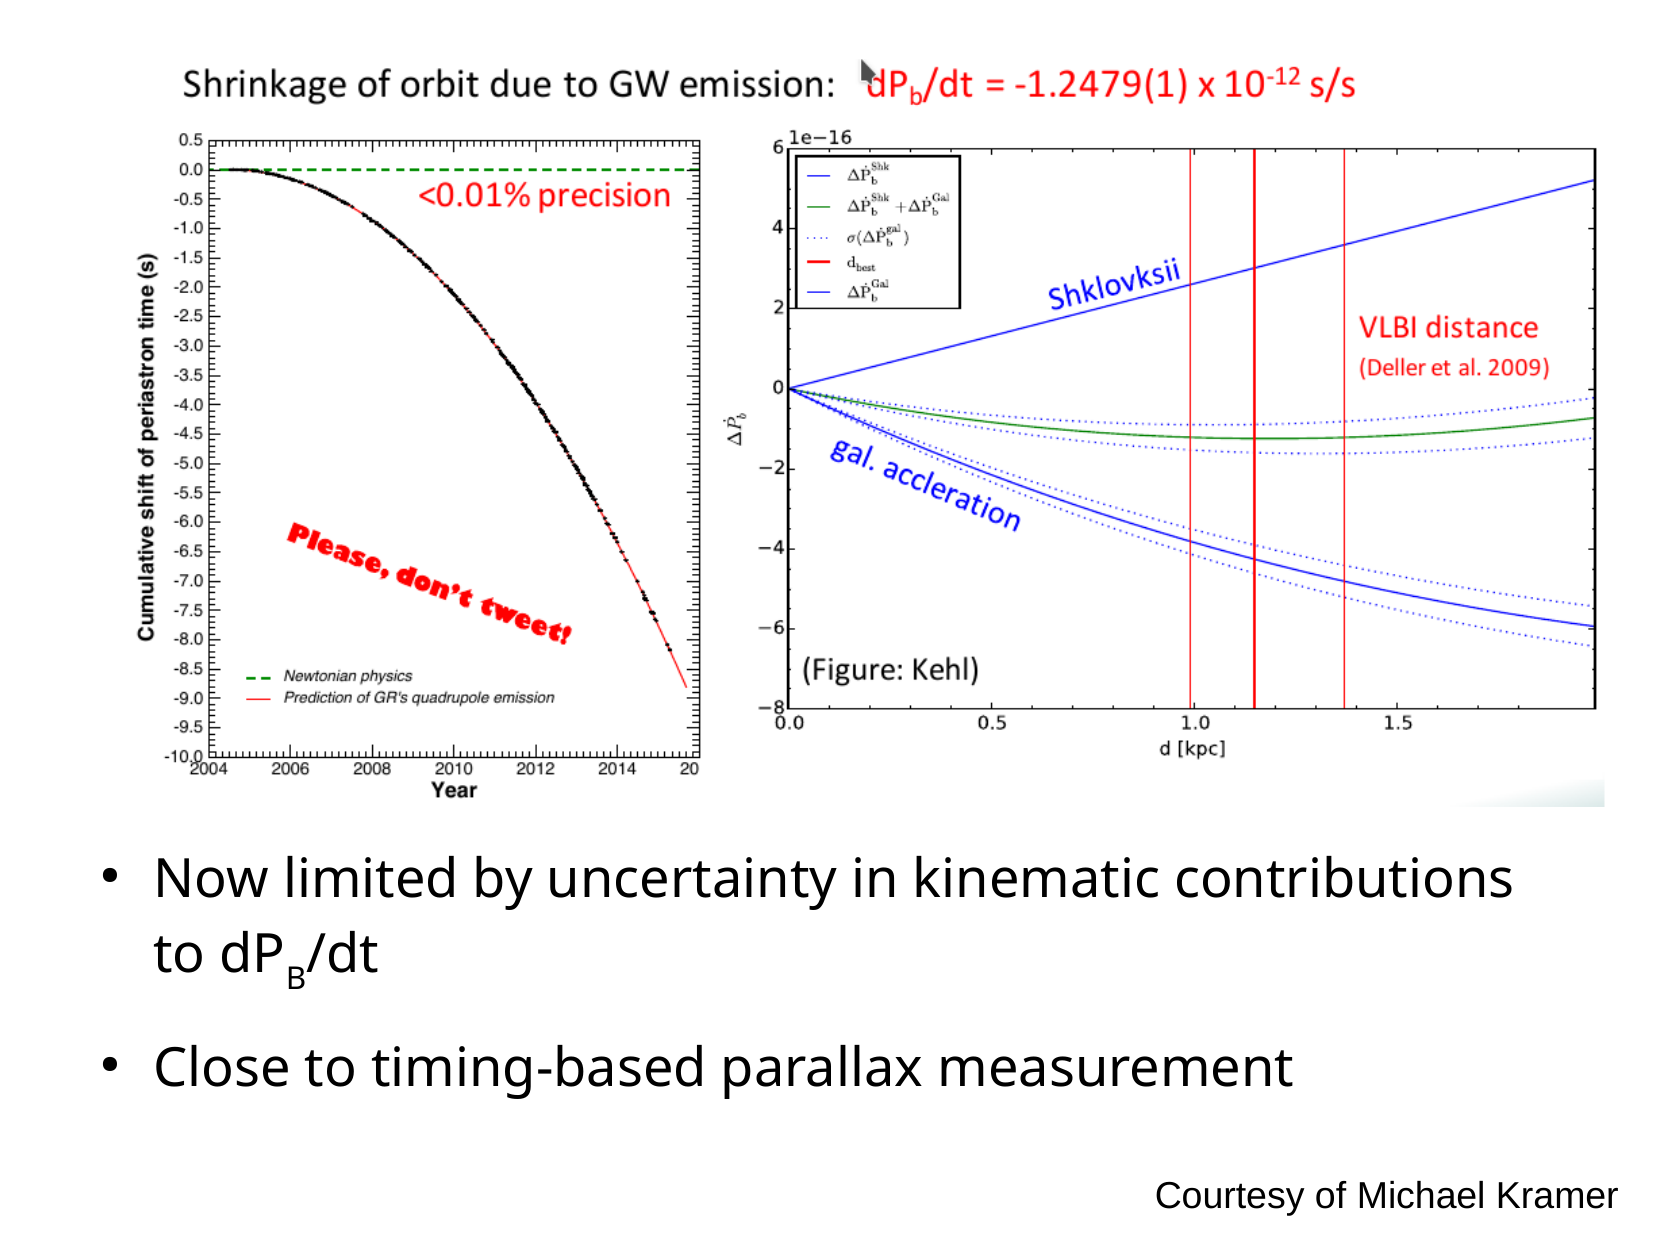

# Now limited by uncertainty in kinematic contributions to dPB/dt
Close to timing-based parallax measurement
Courtesy of Michael Kramer